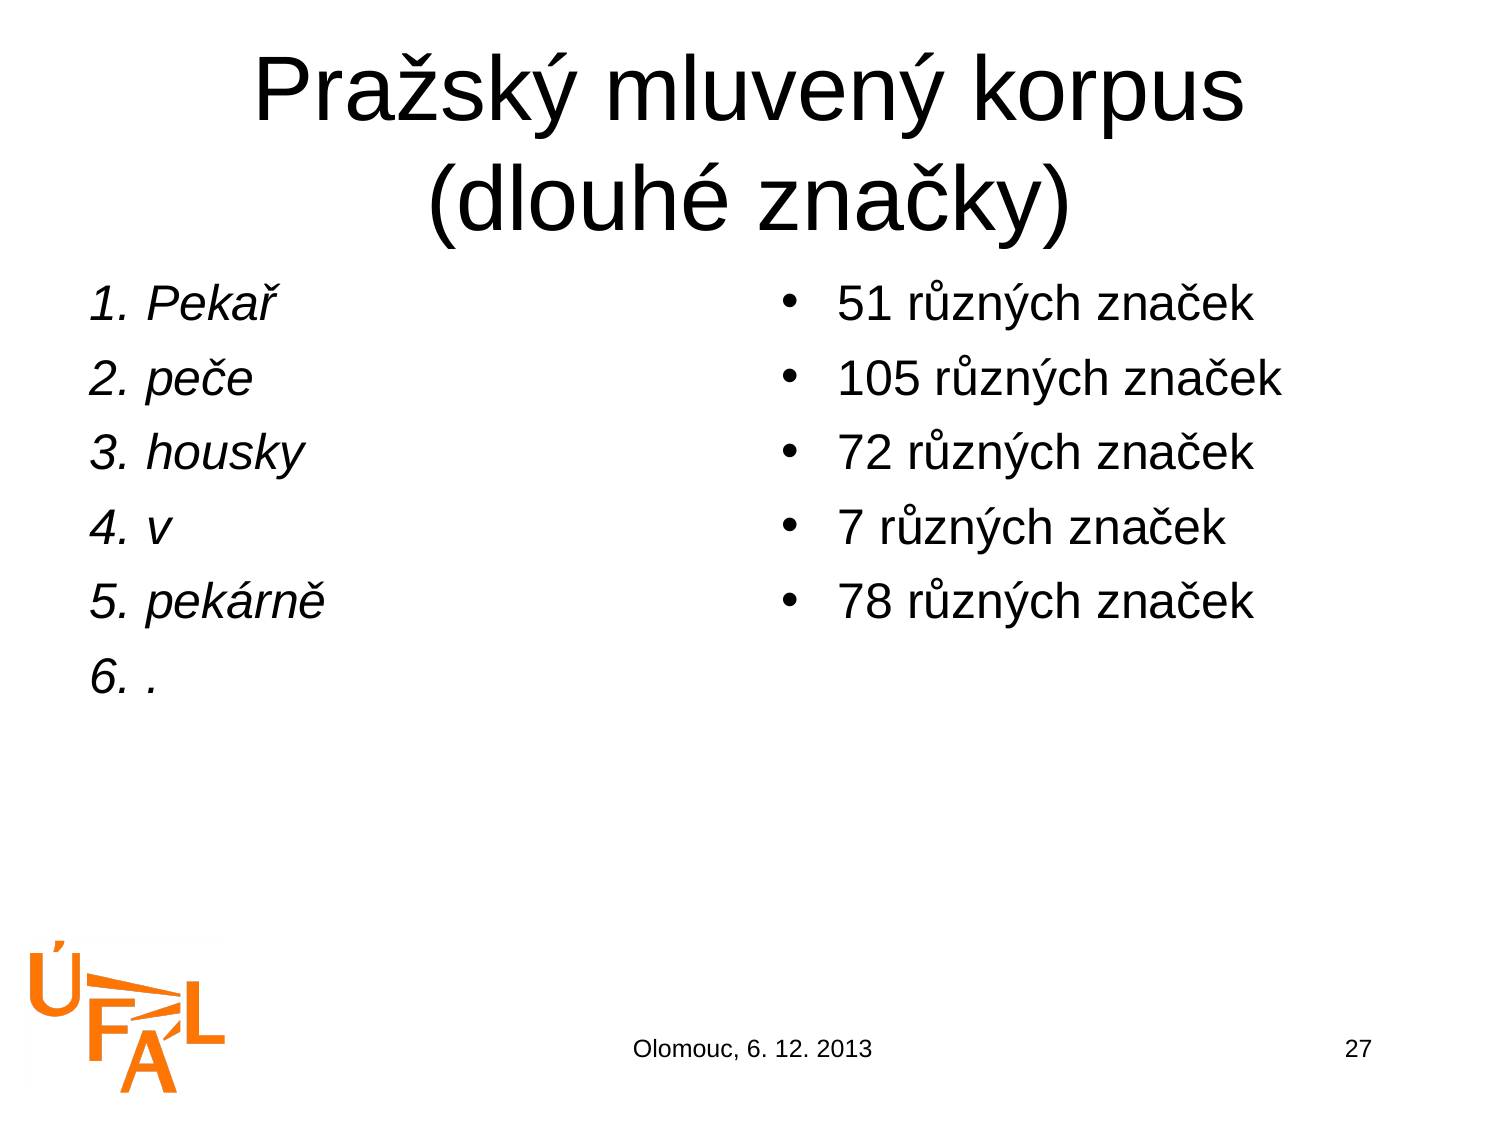

# Pražský mluvený korpus (dlouhé značky)
Pekař
peče
housky
v
pekárně
.
51 různých značek
105 různých značek
72 různých značek
7 různých značek
78 různých značek
Olomouc, 6. 12. 2013
27